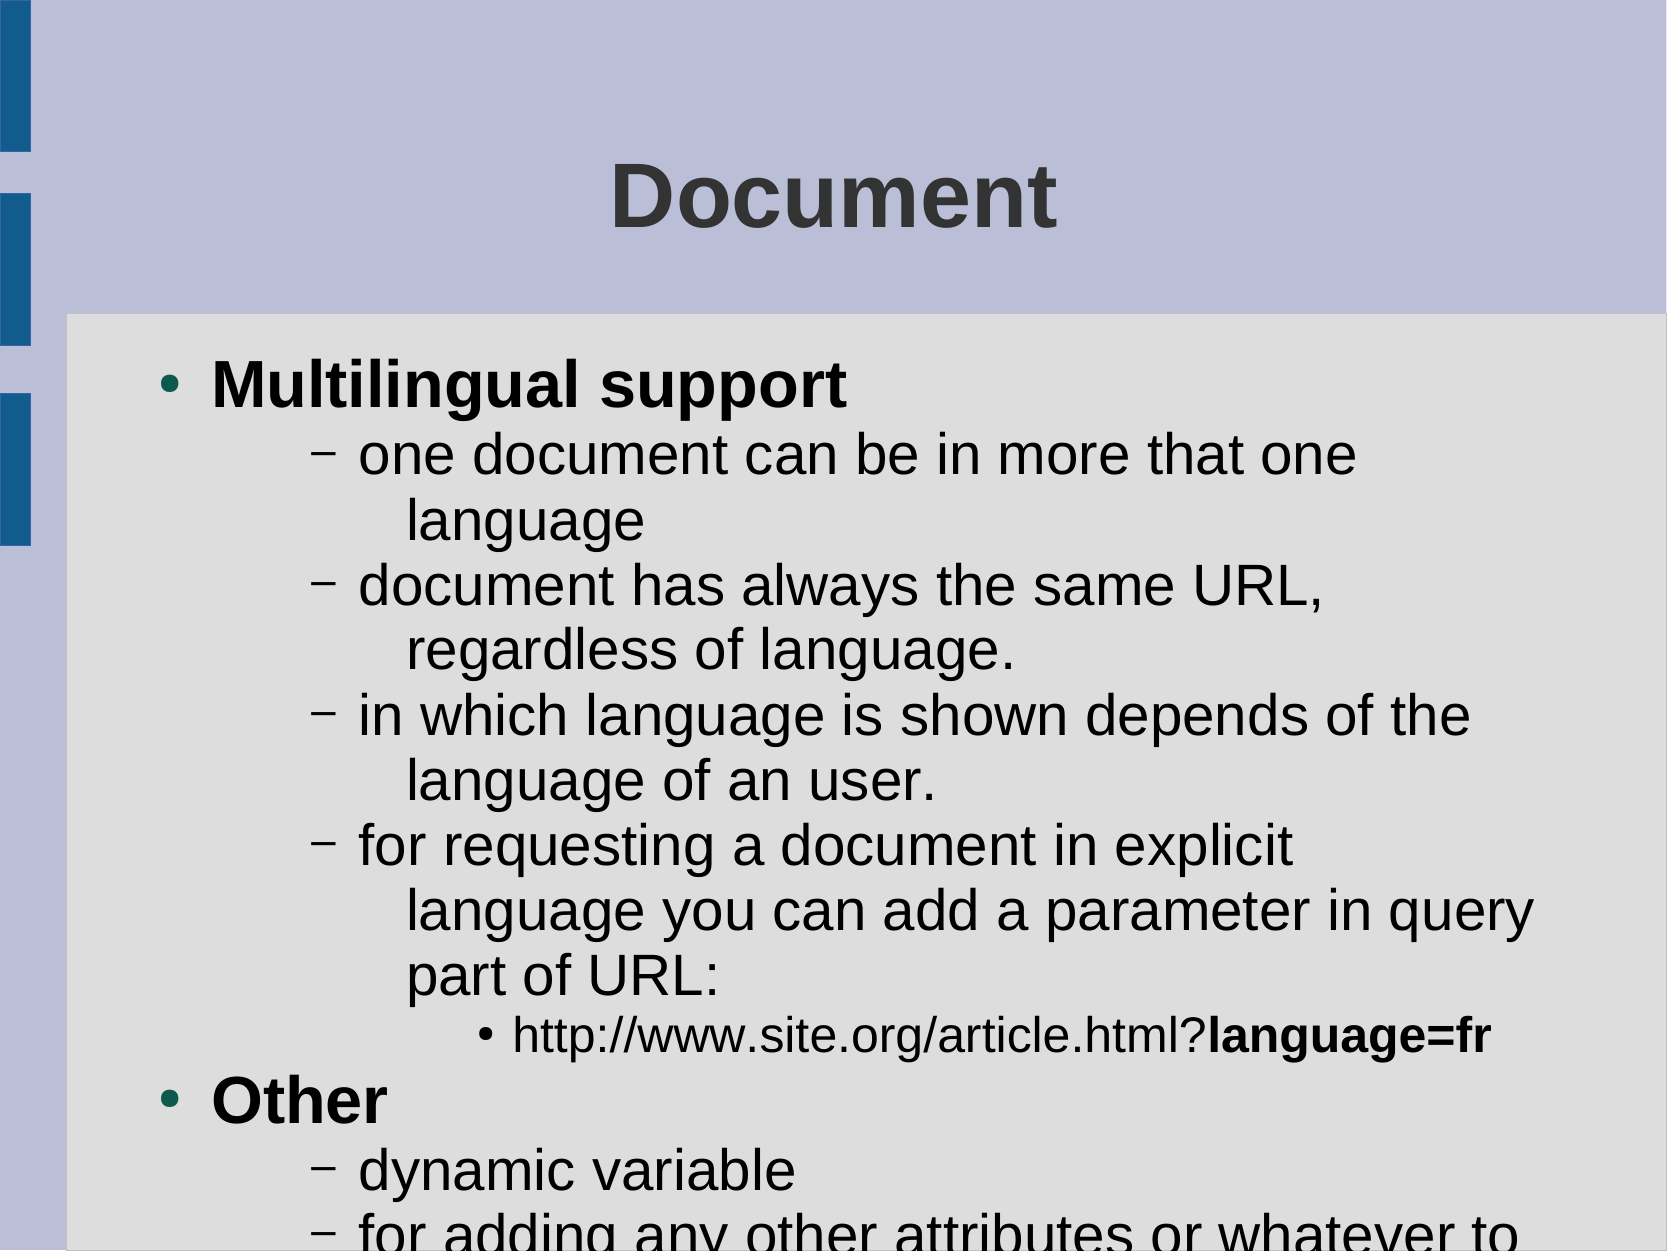

# Document
Multilingual support
one document can be in more that one language
document has always the same URL,  regardless of language.
in which language is shown depends of the language of an user.
for requesting a document in explicit language you can add a parameter in query part of URL:
http://www.site.org/article.html?language=fr
Other
dynamic variable
for adding any other attributes or whatever to the document